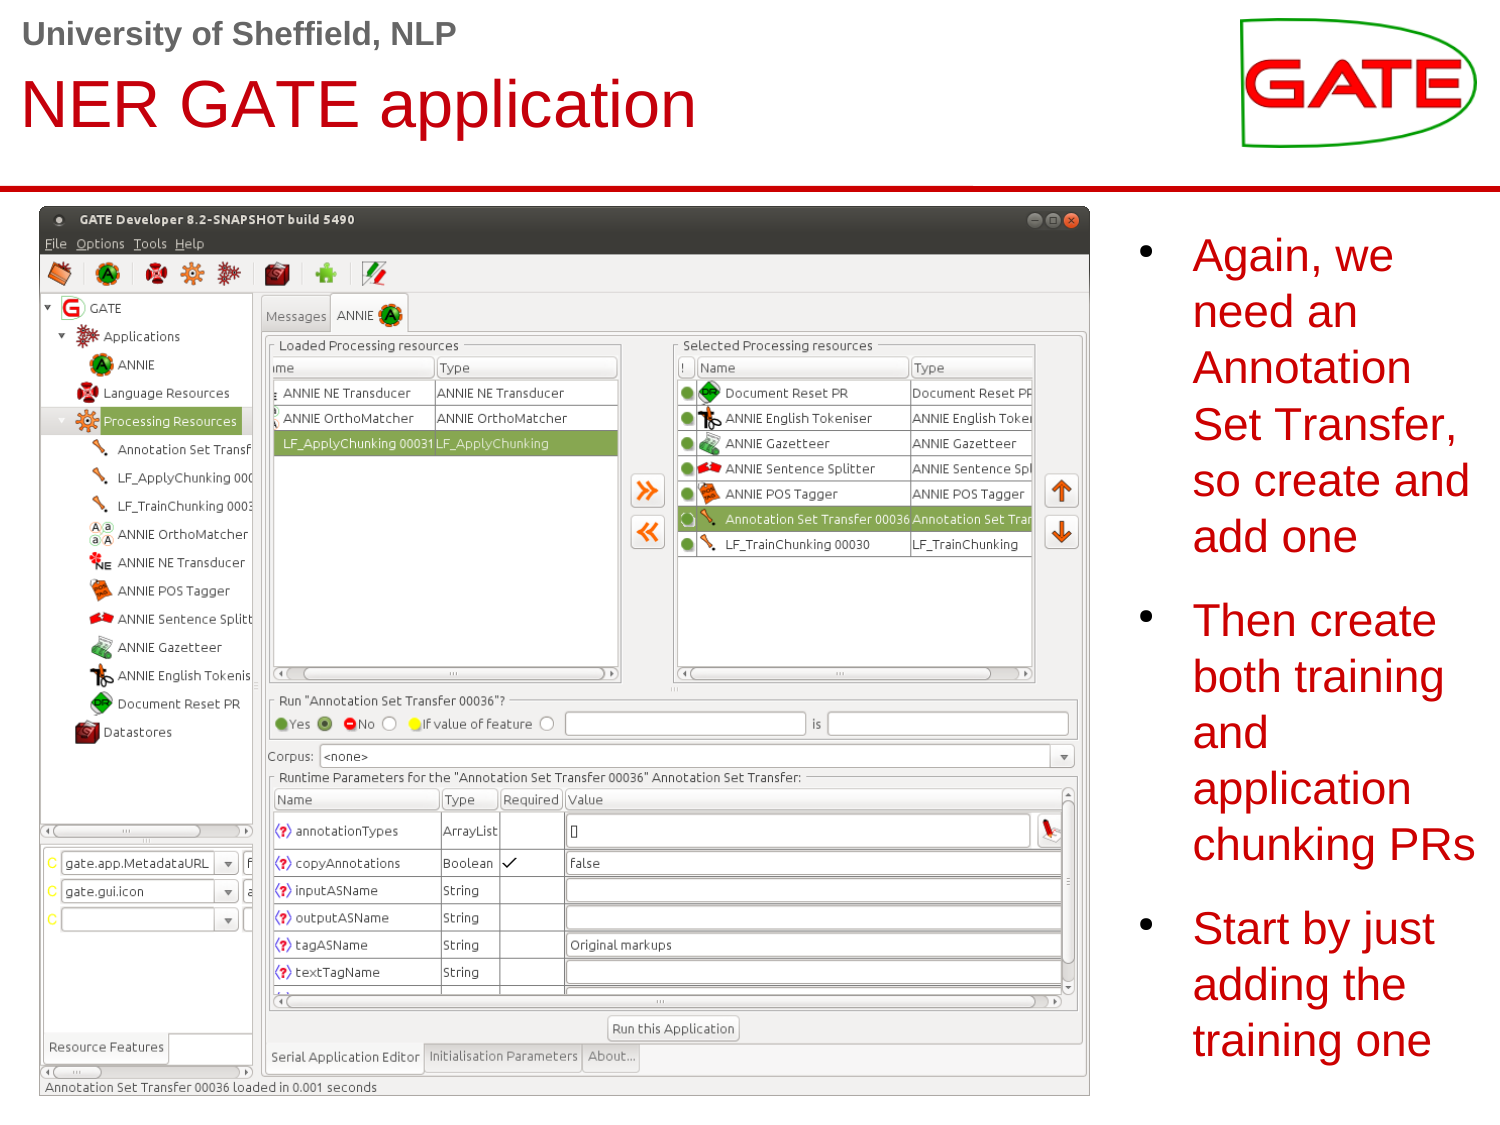

# NER GATE application
Again, we need an Annotation Set Transfer, so create and add one
Then create both training and application chunking PRs
Start by just adding the training one